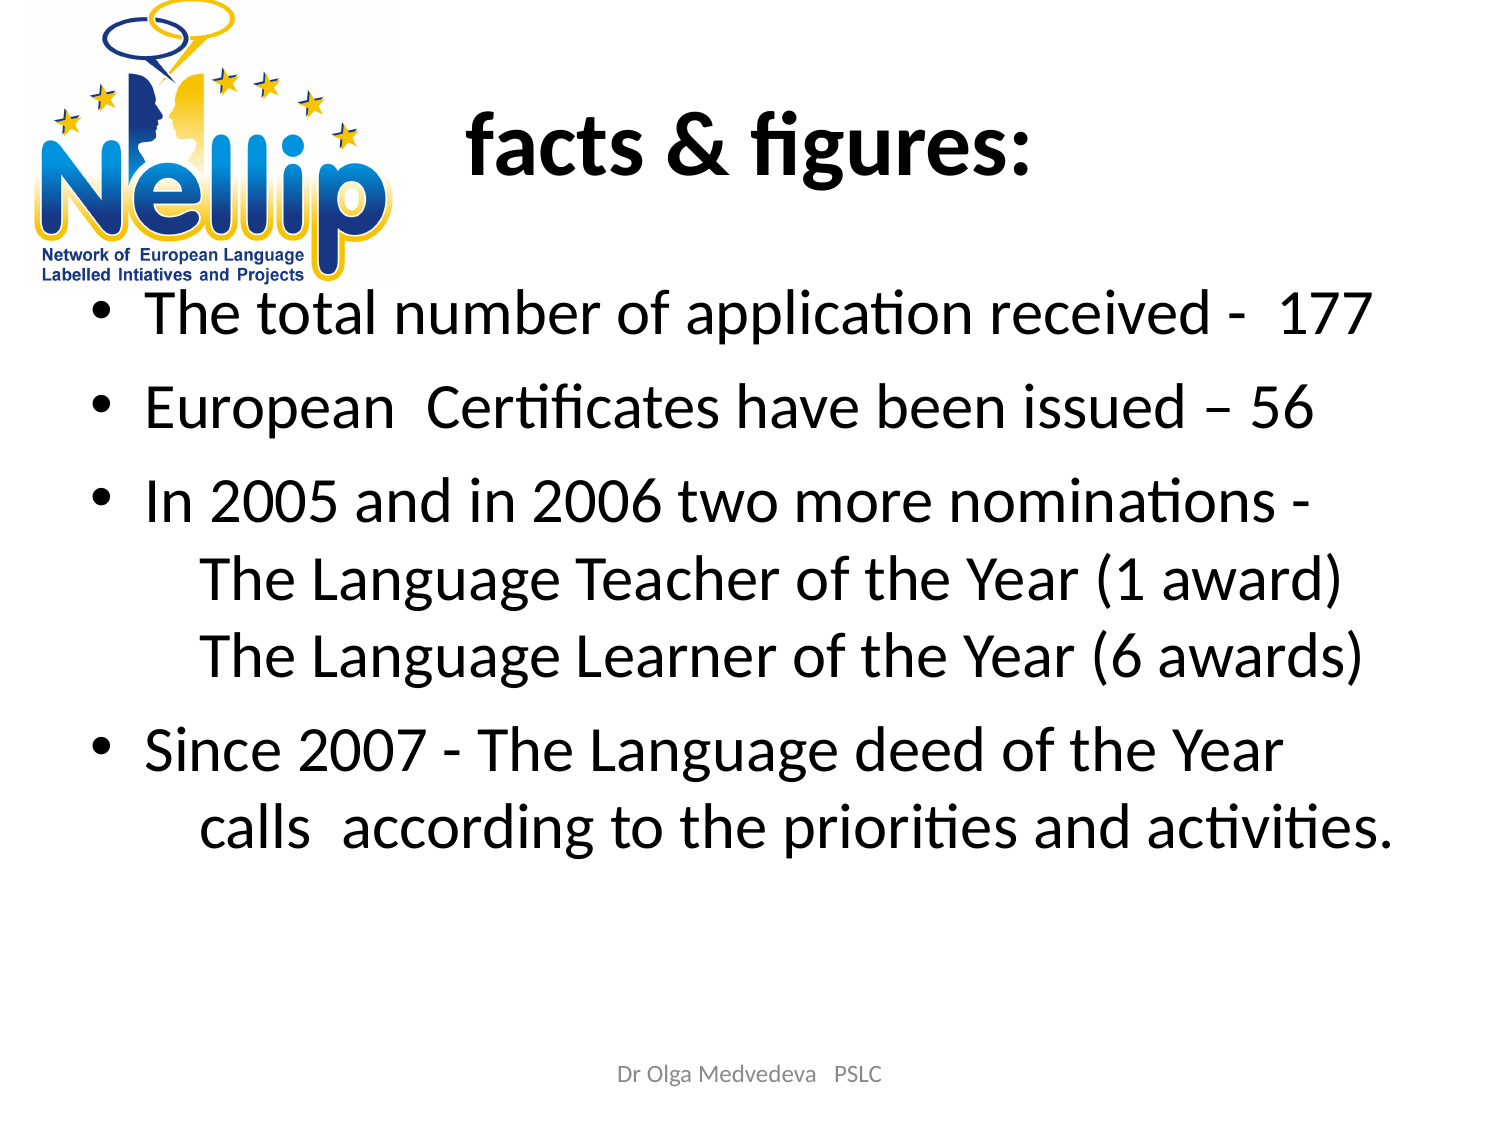

# facts & figures:
The total number of application received - 177
European Certificates have been issued – 56
In 2005 and in 2006 two more nominations - The Language Teacher of the Year (1 award) The Language Learner of the Year (6 awards)
Since 2007 - The Language deed of the Year calls according to the priorities and activities.
Dr Olga Medvedeva PSLC